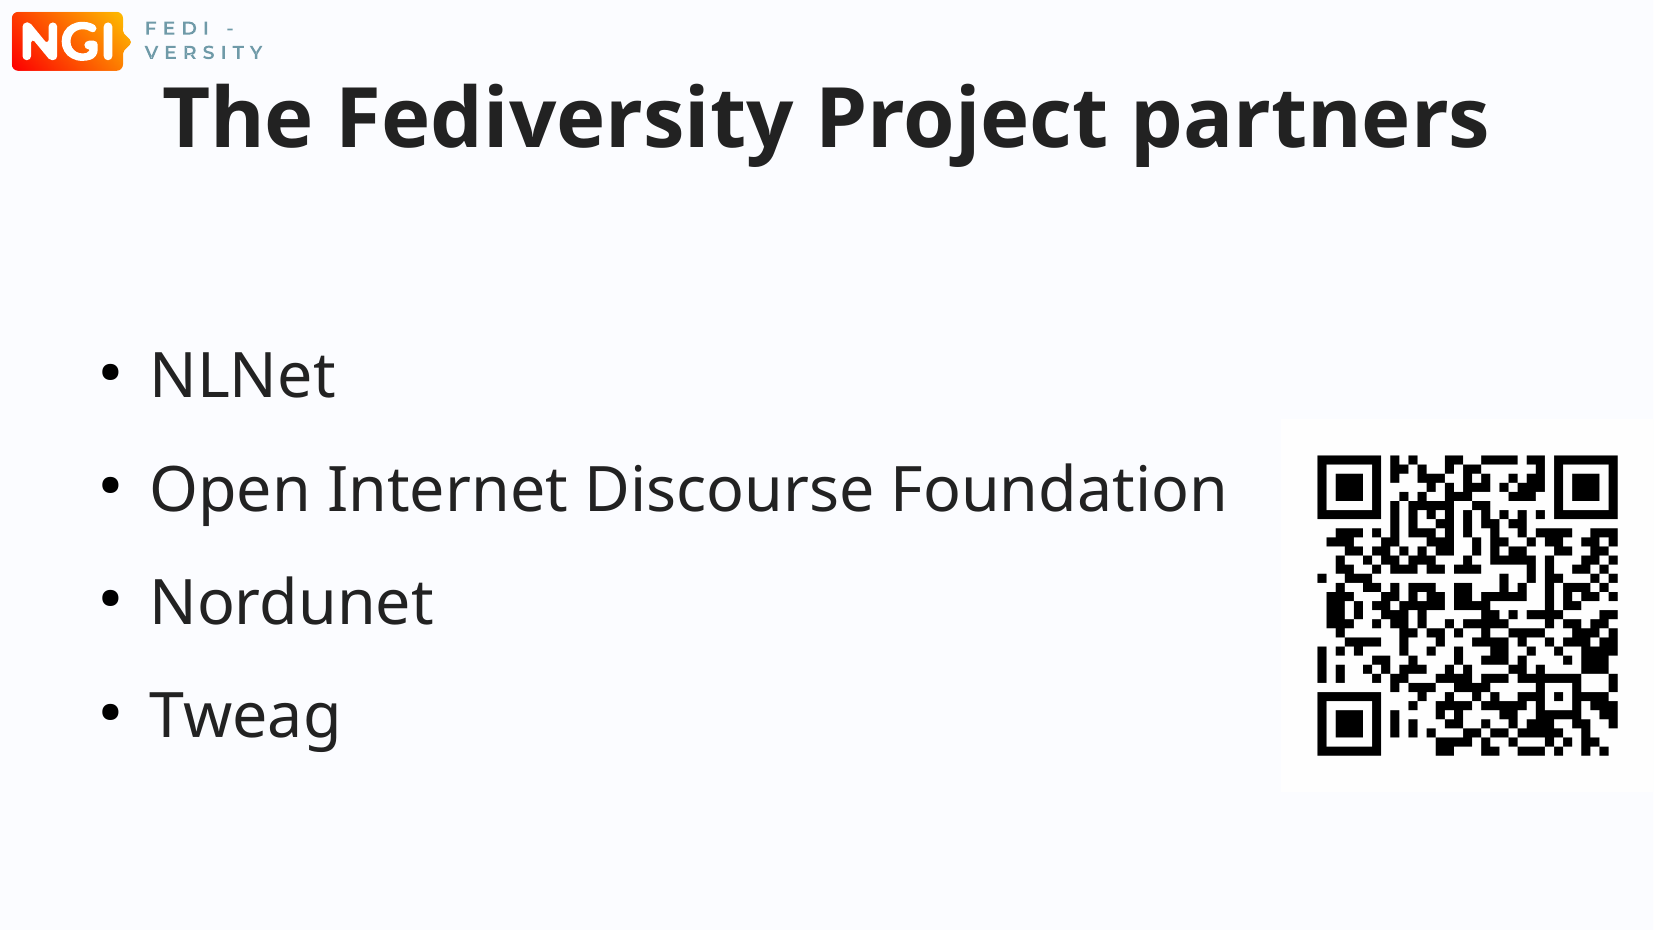

# The Fediversity Project partners
NLNet
Open Internet Discourse Foundation
Nordunet
Tweag